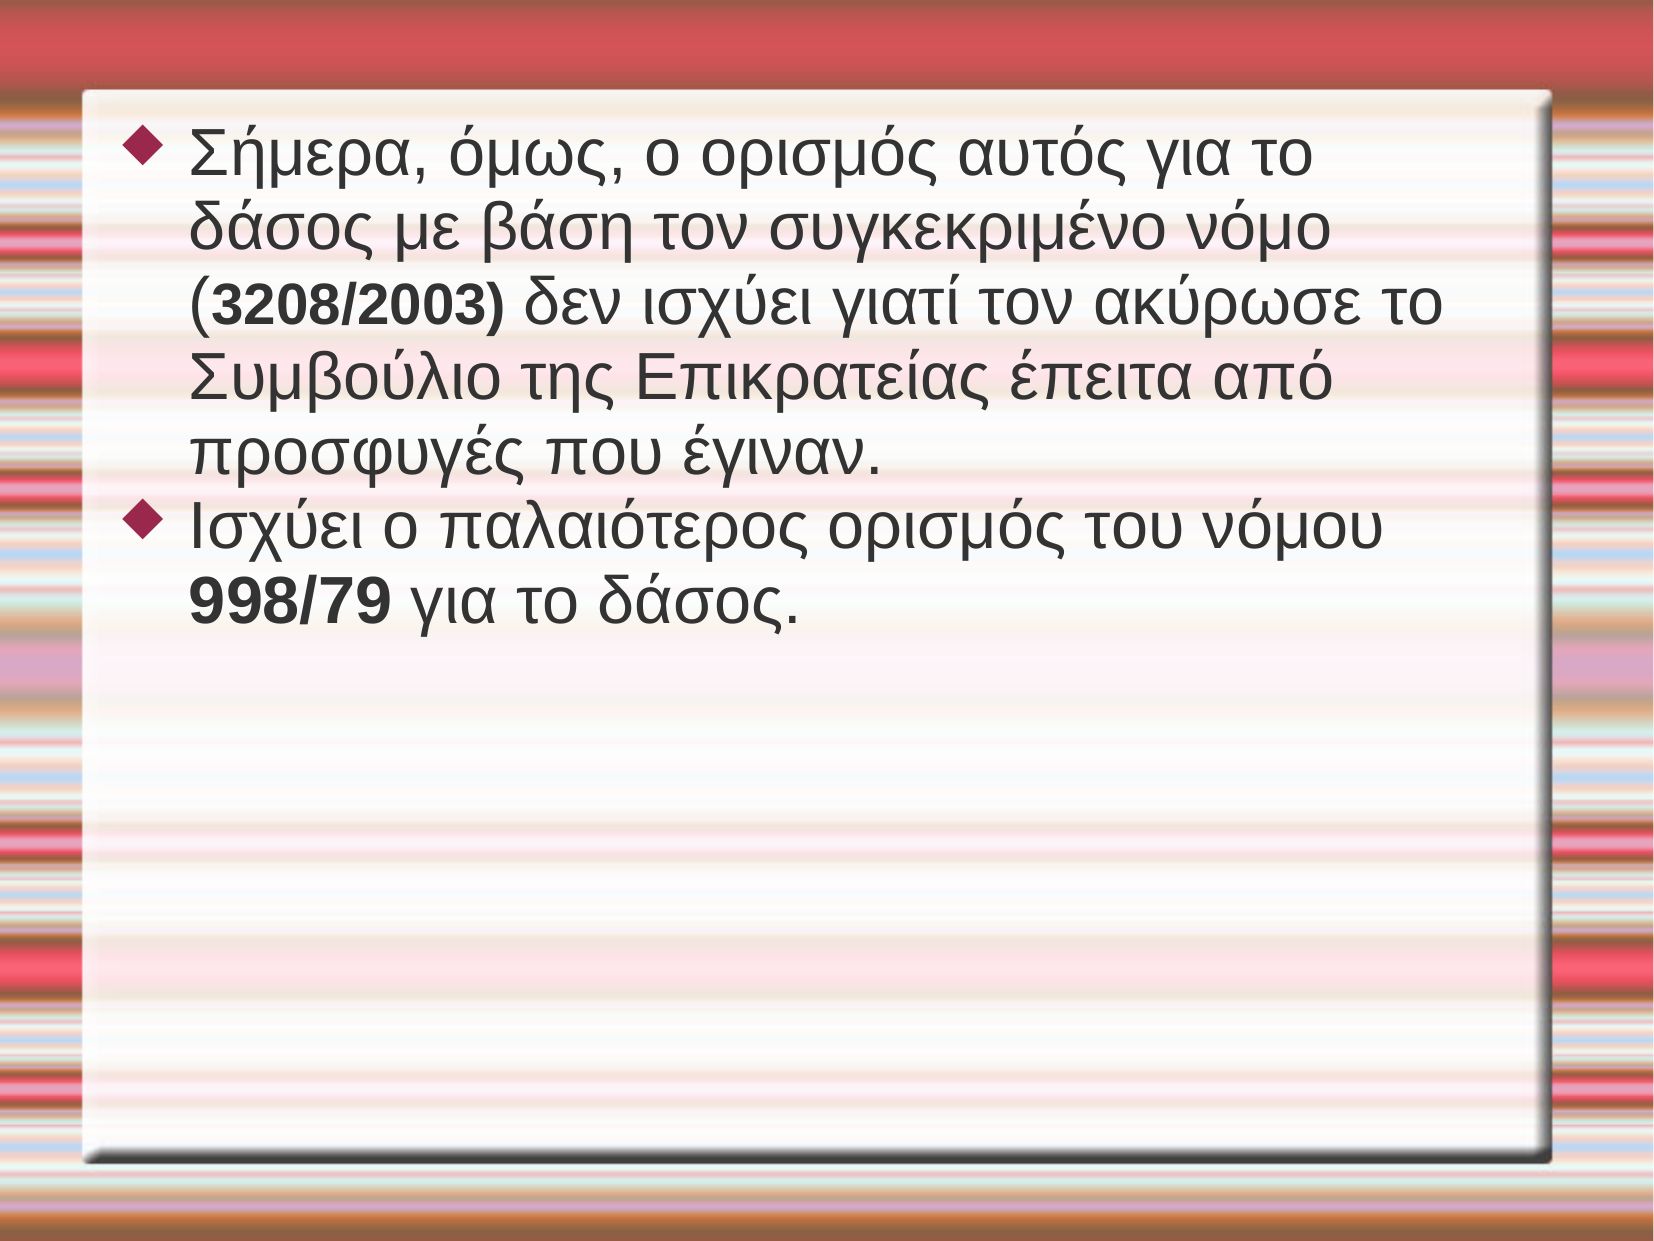

Σήμερα, όμως, ο ορισμός αυτός για το δάσος με βάση τον συγκεκριμένο νόμο (3208/2003) δεν ισχύει γιατί τον ακύρωσε το Συμβούλιο της Επικρατείας έπειτα από προσφυγές που έγιναν.
Ισχύει ο παλαιότερος ορισμός του νόμου 998/79 για το δάσος.
#